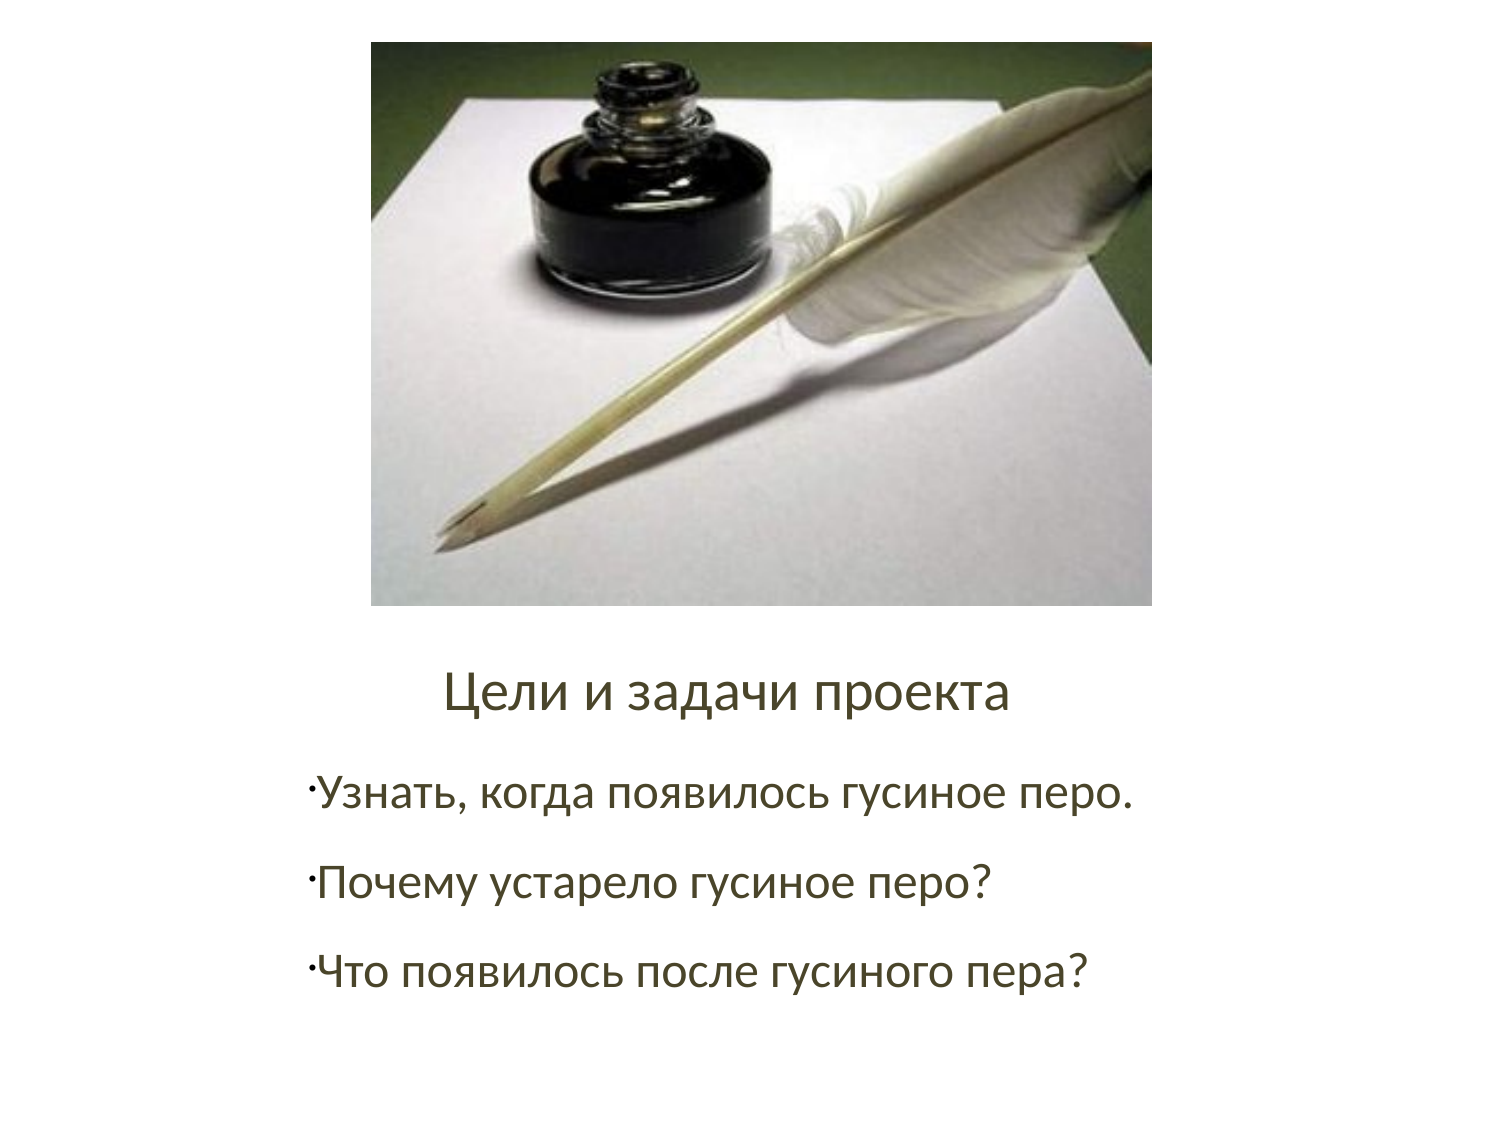

# Цели и задачи проекта
Узнать, когда появилось гусиное перо.
Почему устарело гусиное перо?
Что появилось после гусиного пера?